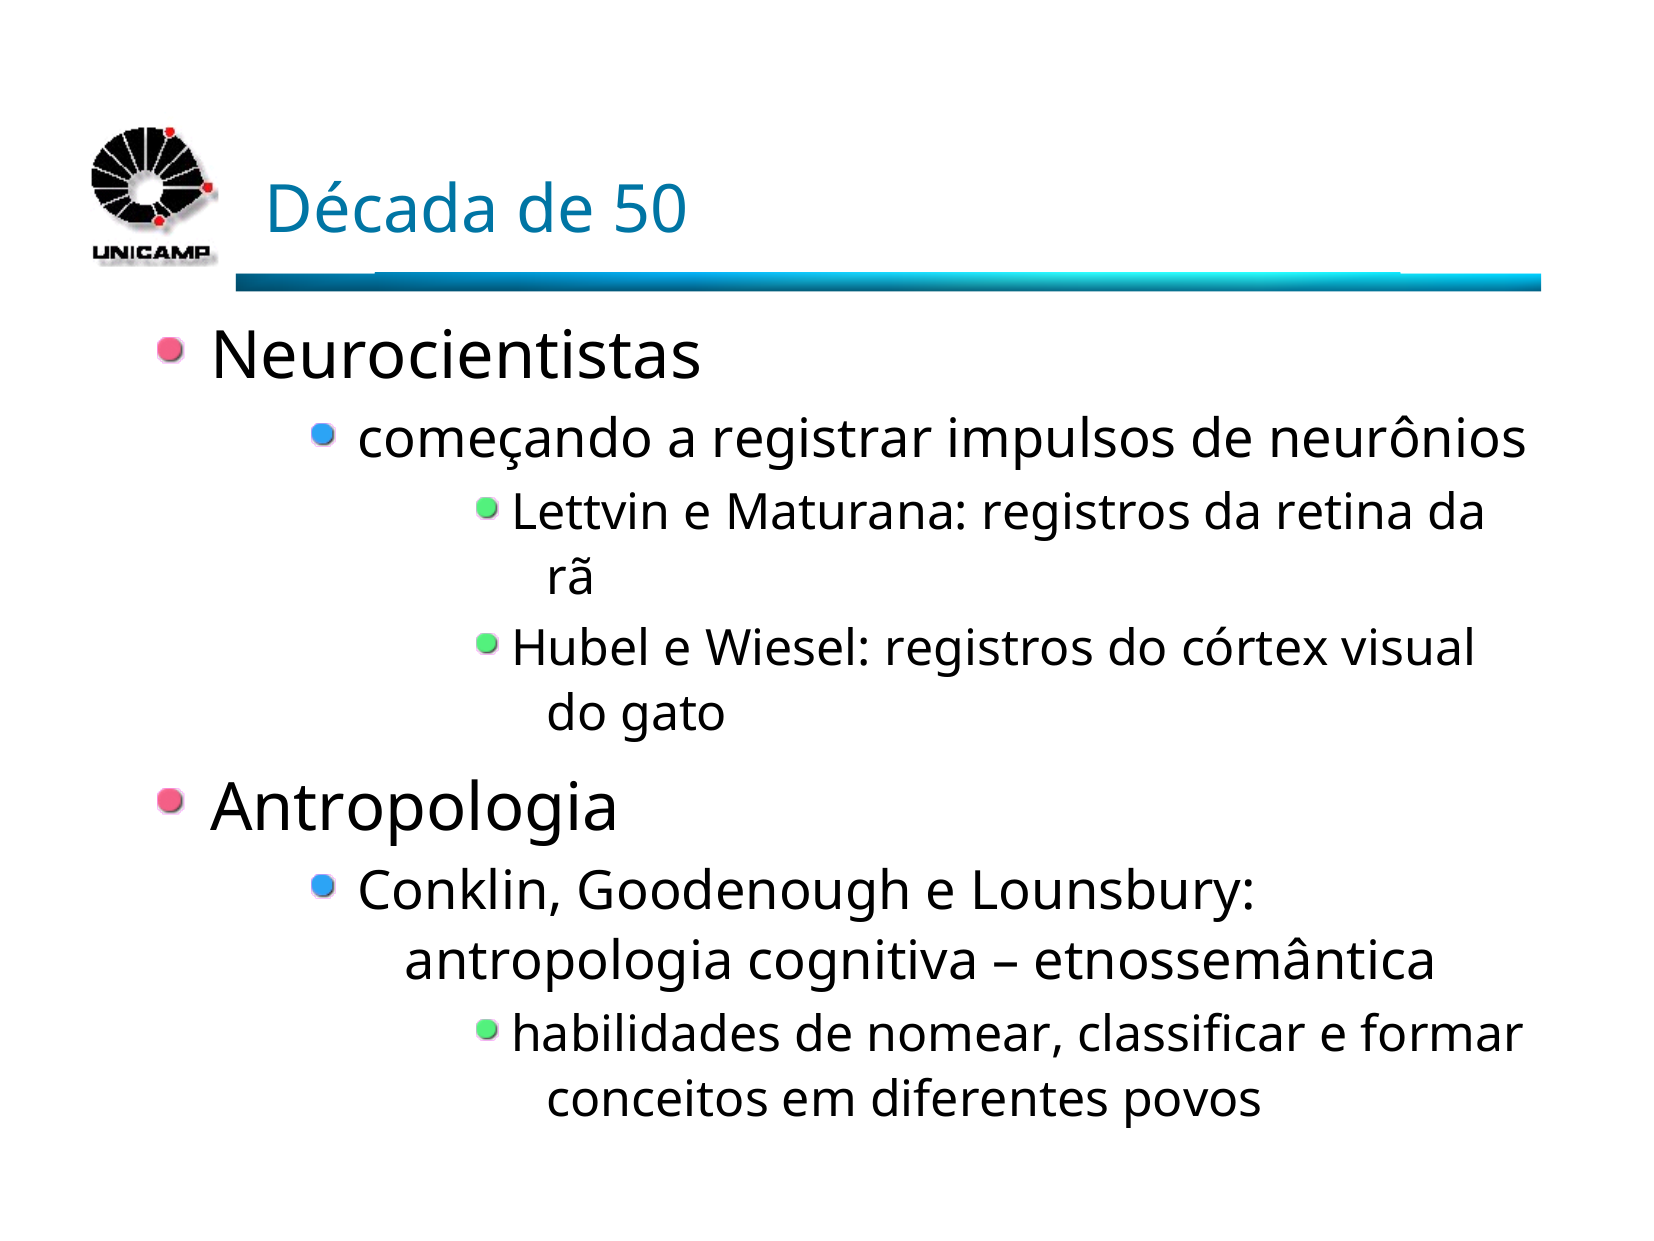

# Década de 50
Neurocientistas
começando a registrar impulsos de neurônios
Lettvin e Maturana: registros da retina da rã
Hubel e Wiesel: registros do córtex visual do gato
Antropologia
Conklin, Goodenough e Lounsbury: antropologia cognitiva – etnossemântica
habilidades de nomear, classificar e formar conceitos em diferentes povos